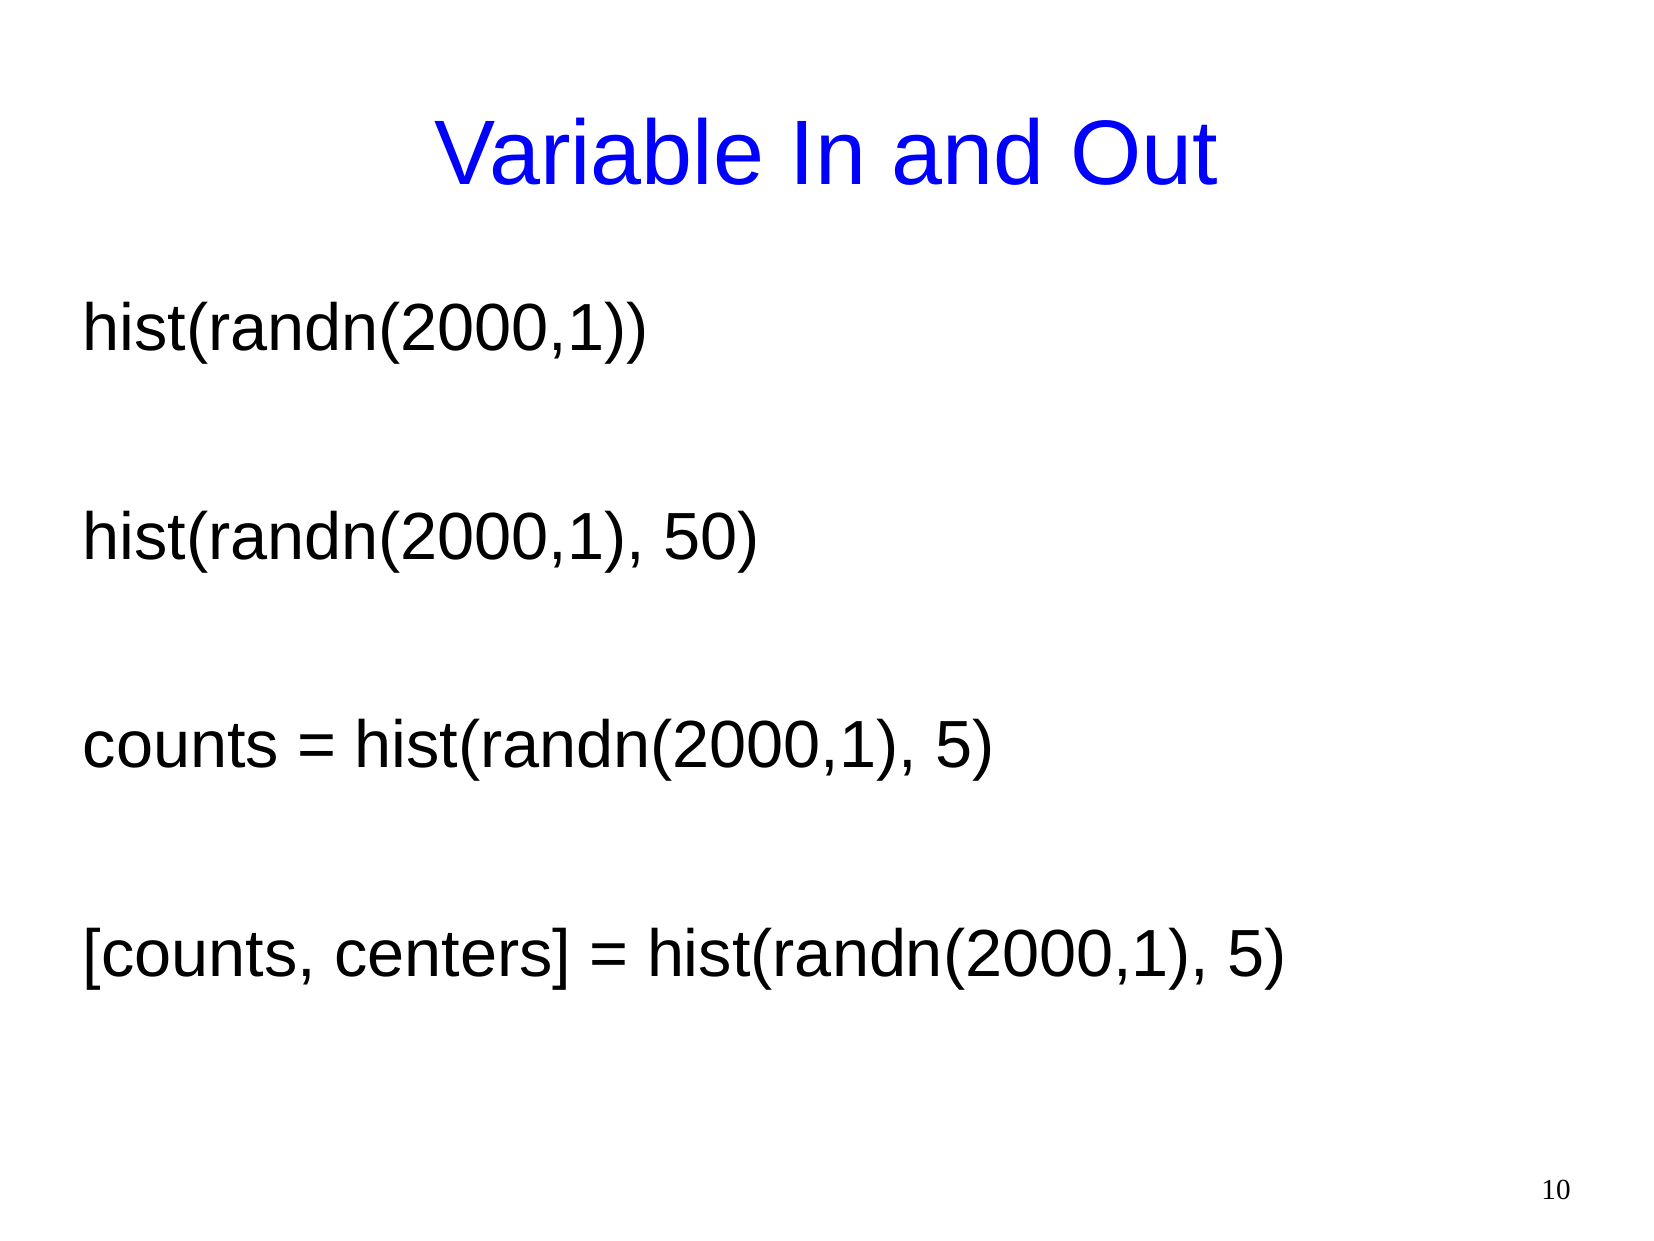

# Variable In and Out
hist(randn(2000,1))
hist(randn(2000,1), 50)
counts = hist(randn(2000,1), 5)
[counts, centers] = hist(randn(2000,1), 5)
10